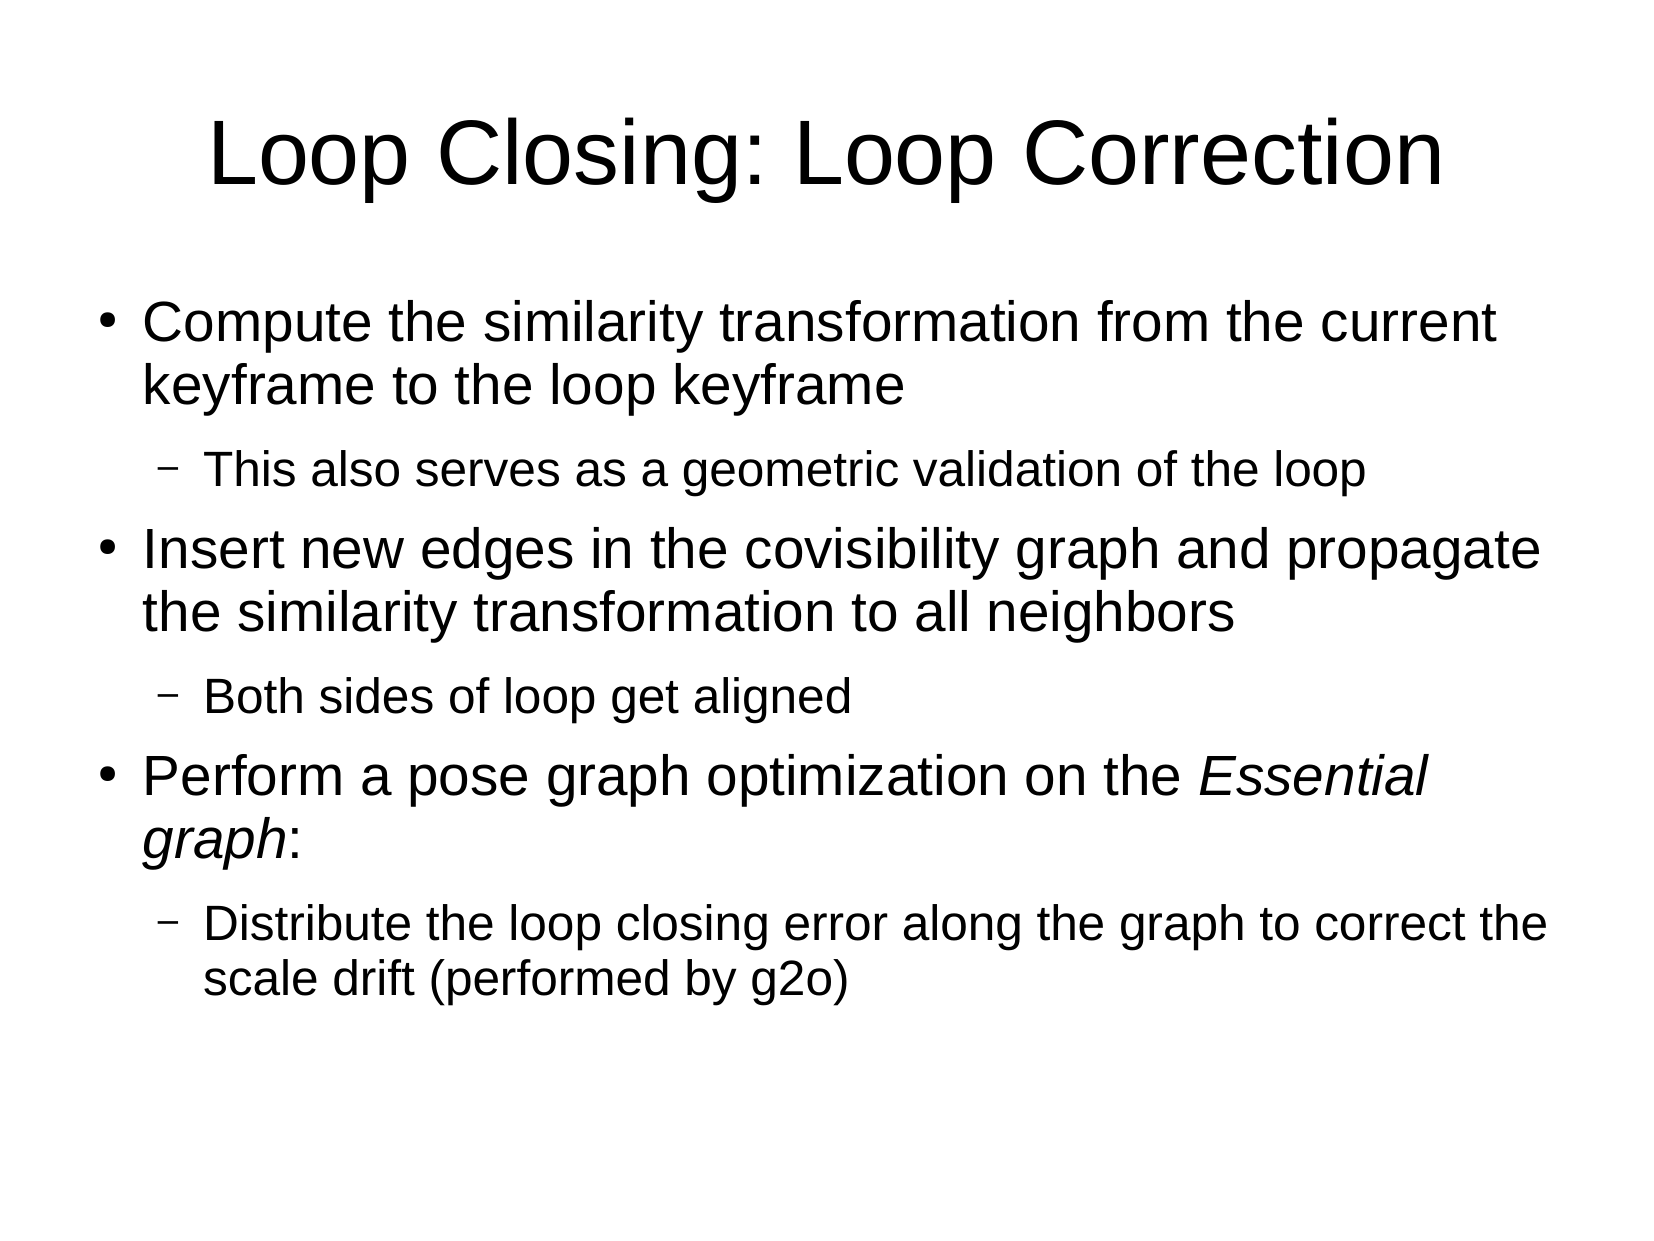

# Loop Closing: Loop Correction
Compute the similarity transformation from the current keyframe to the loop keyframe
This also serves as a geometric validation of the loop
Insert new edges in the covisibility graph and propagate the similarity transformation to all neighbors
Both sides of loop get aligned
Perform a pose graph optimization on the Essential graph:
Distribute the loop closing error along the graph to correct the scale drift (performed by g2o)